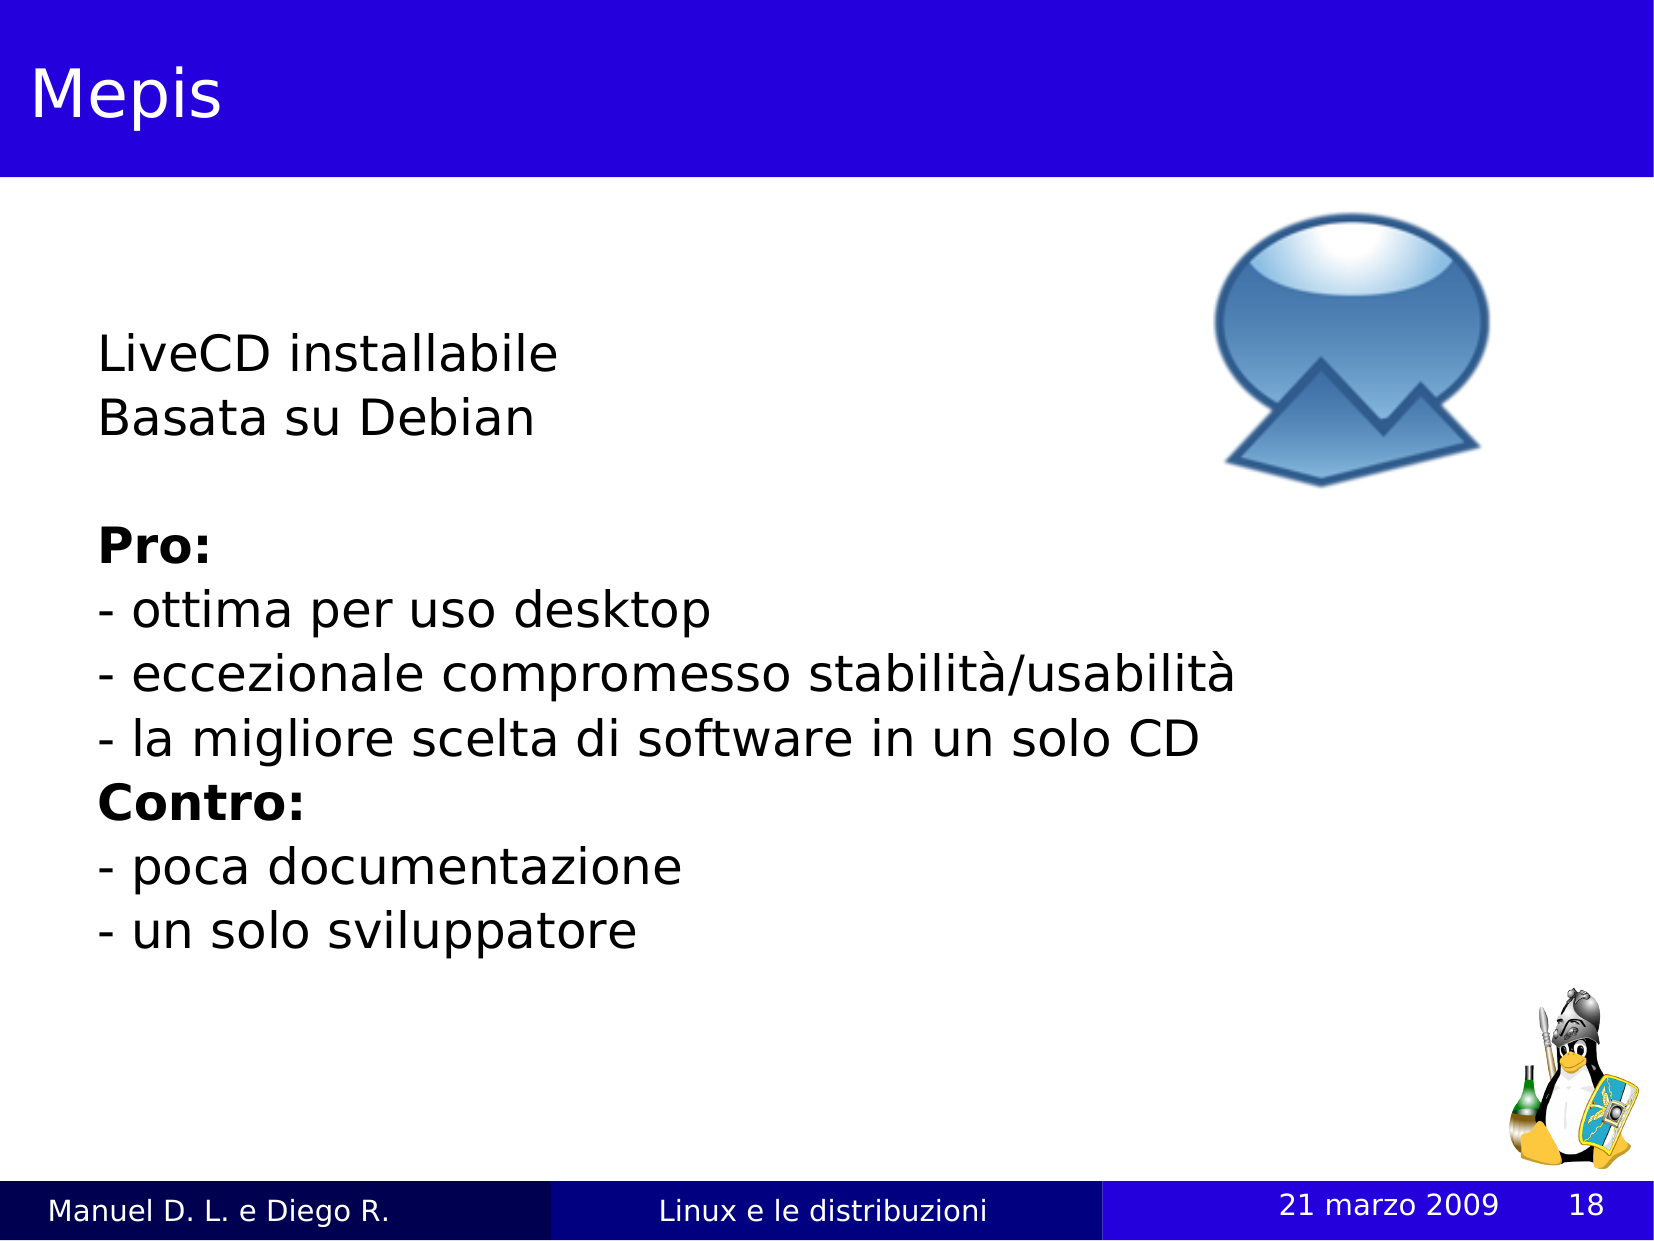

# Mepis
LiveCD installabile
Basata su Debian
Pro:
- ottima per uso desktop
- eccezionale compromesso stabilità/usabilità
- la migliore scelta di software in un solo CD
Contro:
- poca documentazione
- un solo sviluppatore